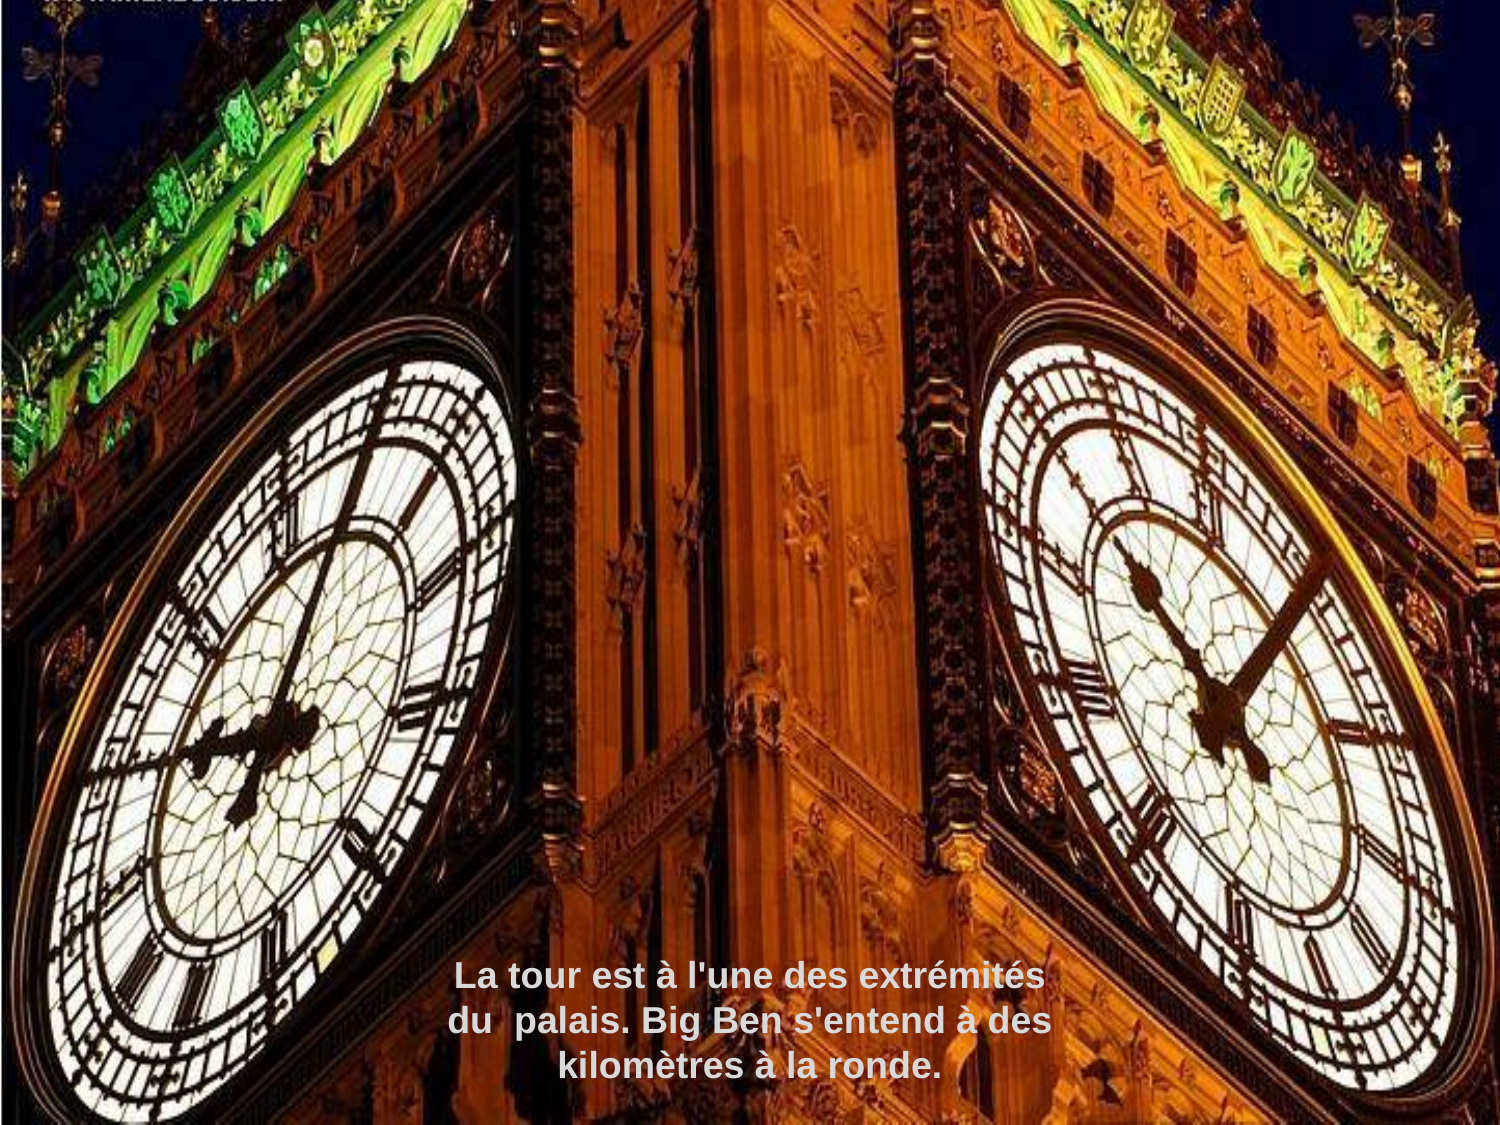

#
La tour est à l'une des extrémités
du palais. Big Ben s'entend à des kilomètres à la ronde.